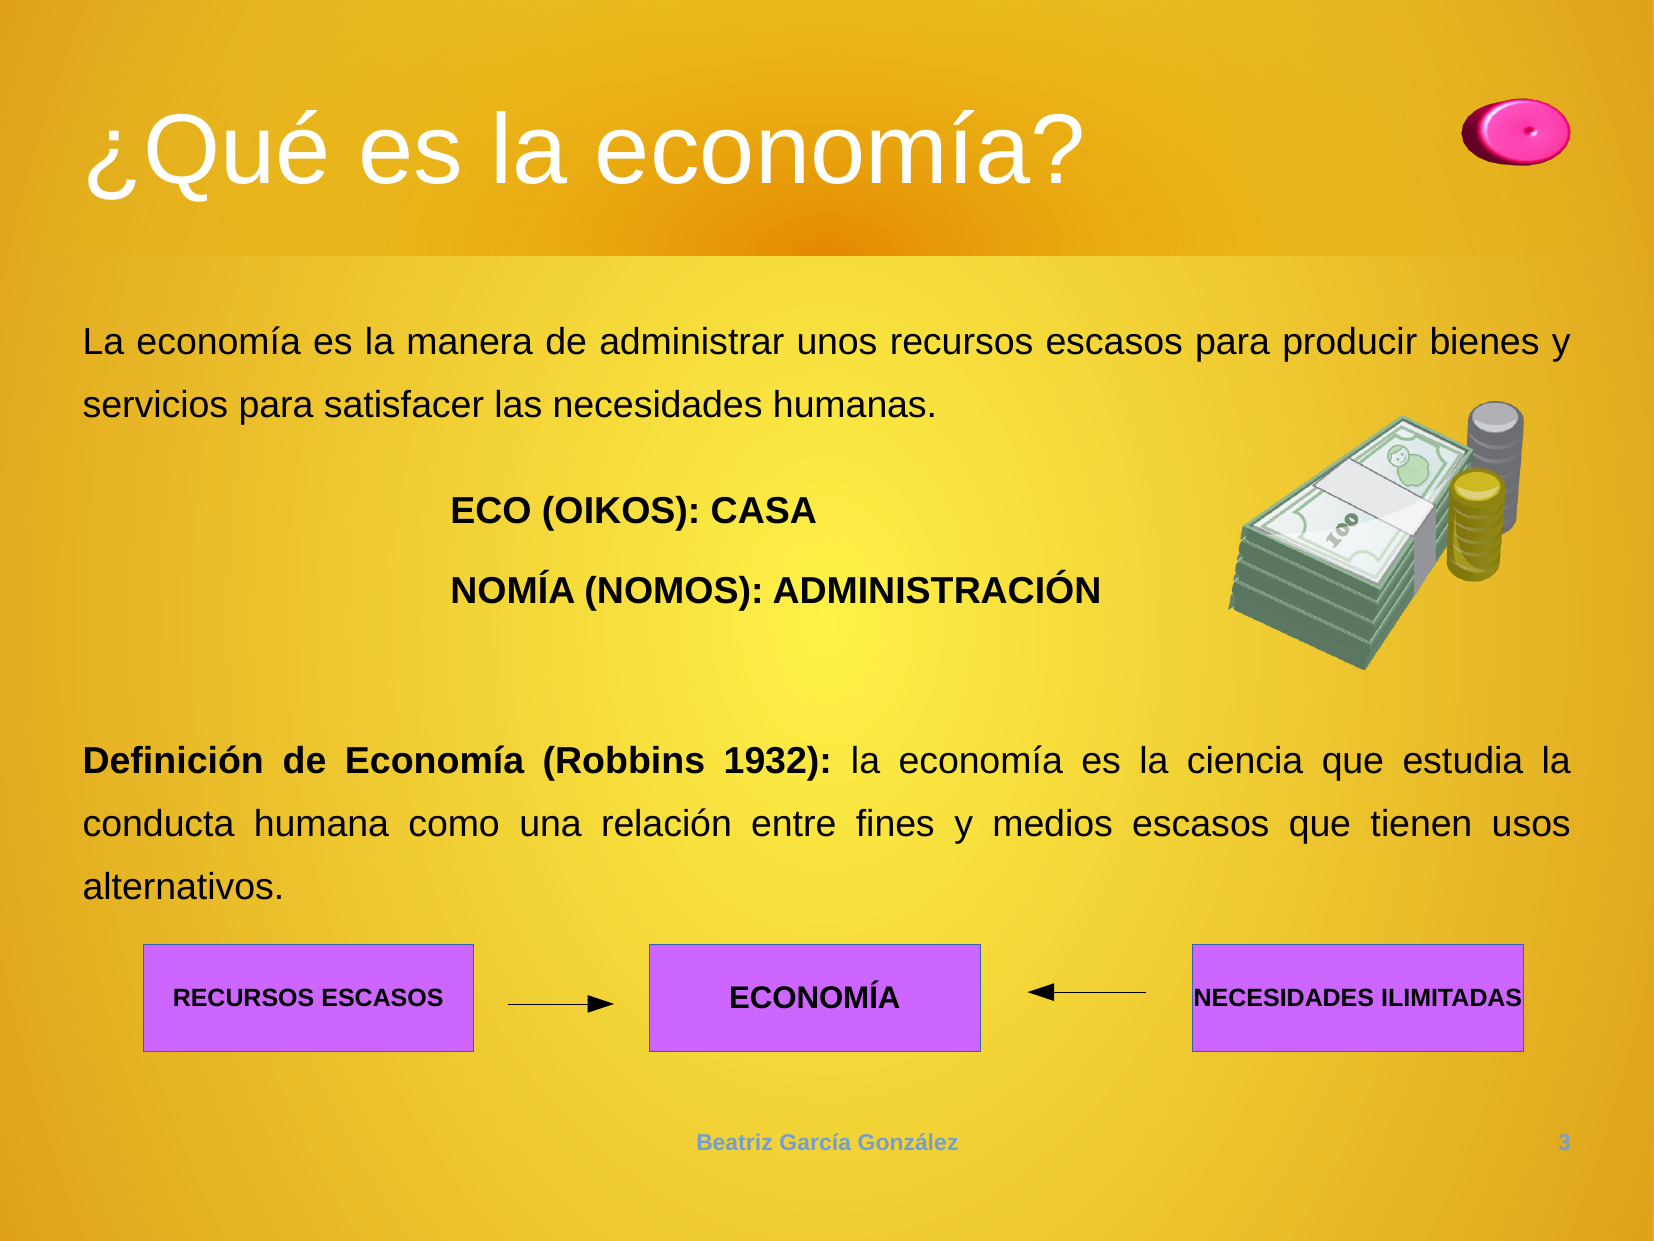

# ¿Qué es la economía?
La economía es la manera de administrar unos recursos escasos para producir bienes y servicios para satisfacer las necesidades humanas.
ECO (OIKOS): CASA
NOMÍA (NOMOS): ADMINISTRACIÓN
Definición de Economía (Robbins 1932): la economía es la ciencia que estudia la conducta humana como una relación entre fines y medios escasos que tienen usos alternativos.
RECURSOS ESCASOS
ECONOMÍA
NECESIDADES ILIMITADAS
Beatriz García González
3